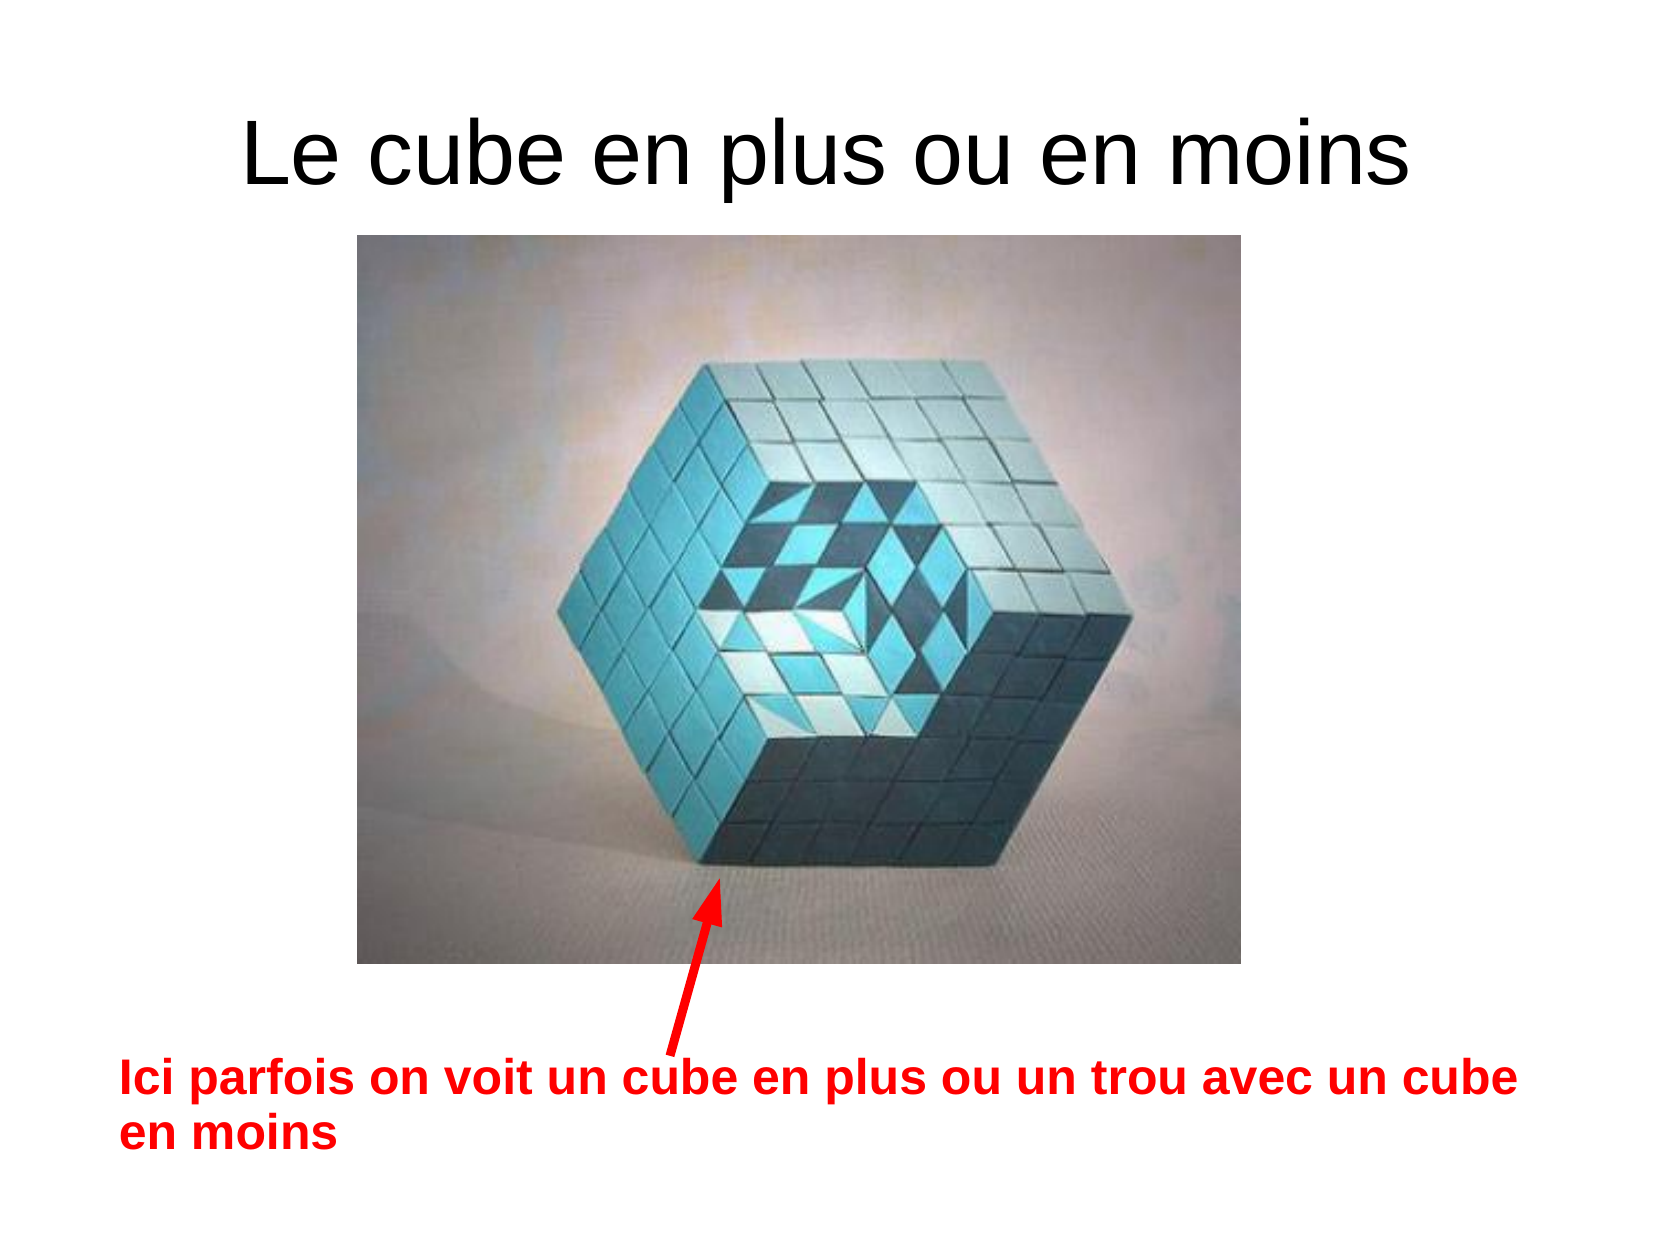

# Le cube en plus ou en moins
Ici parfois on voit un cube en plus ou un trou avec un cube en moins